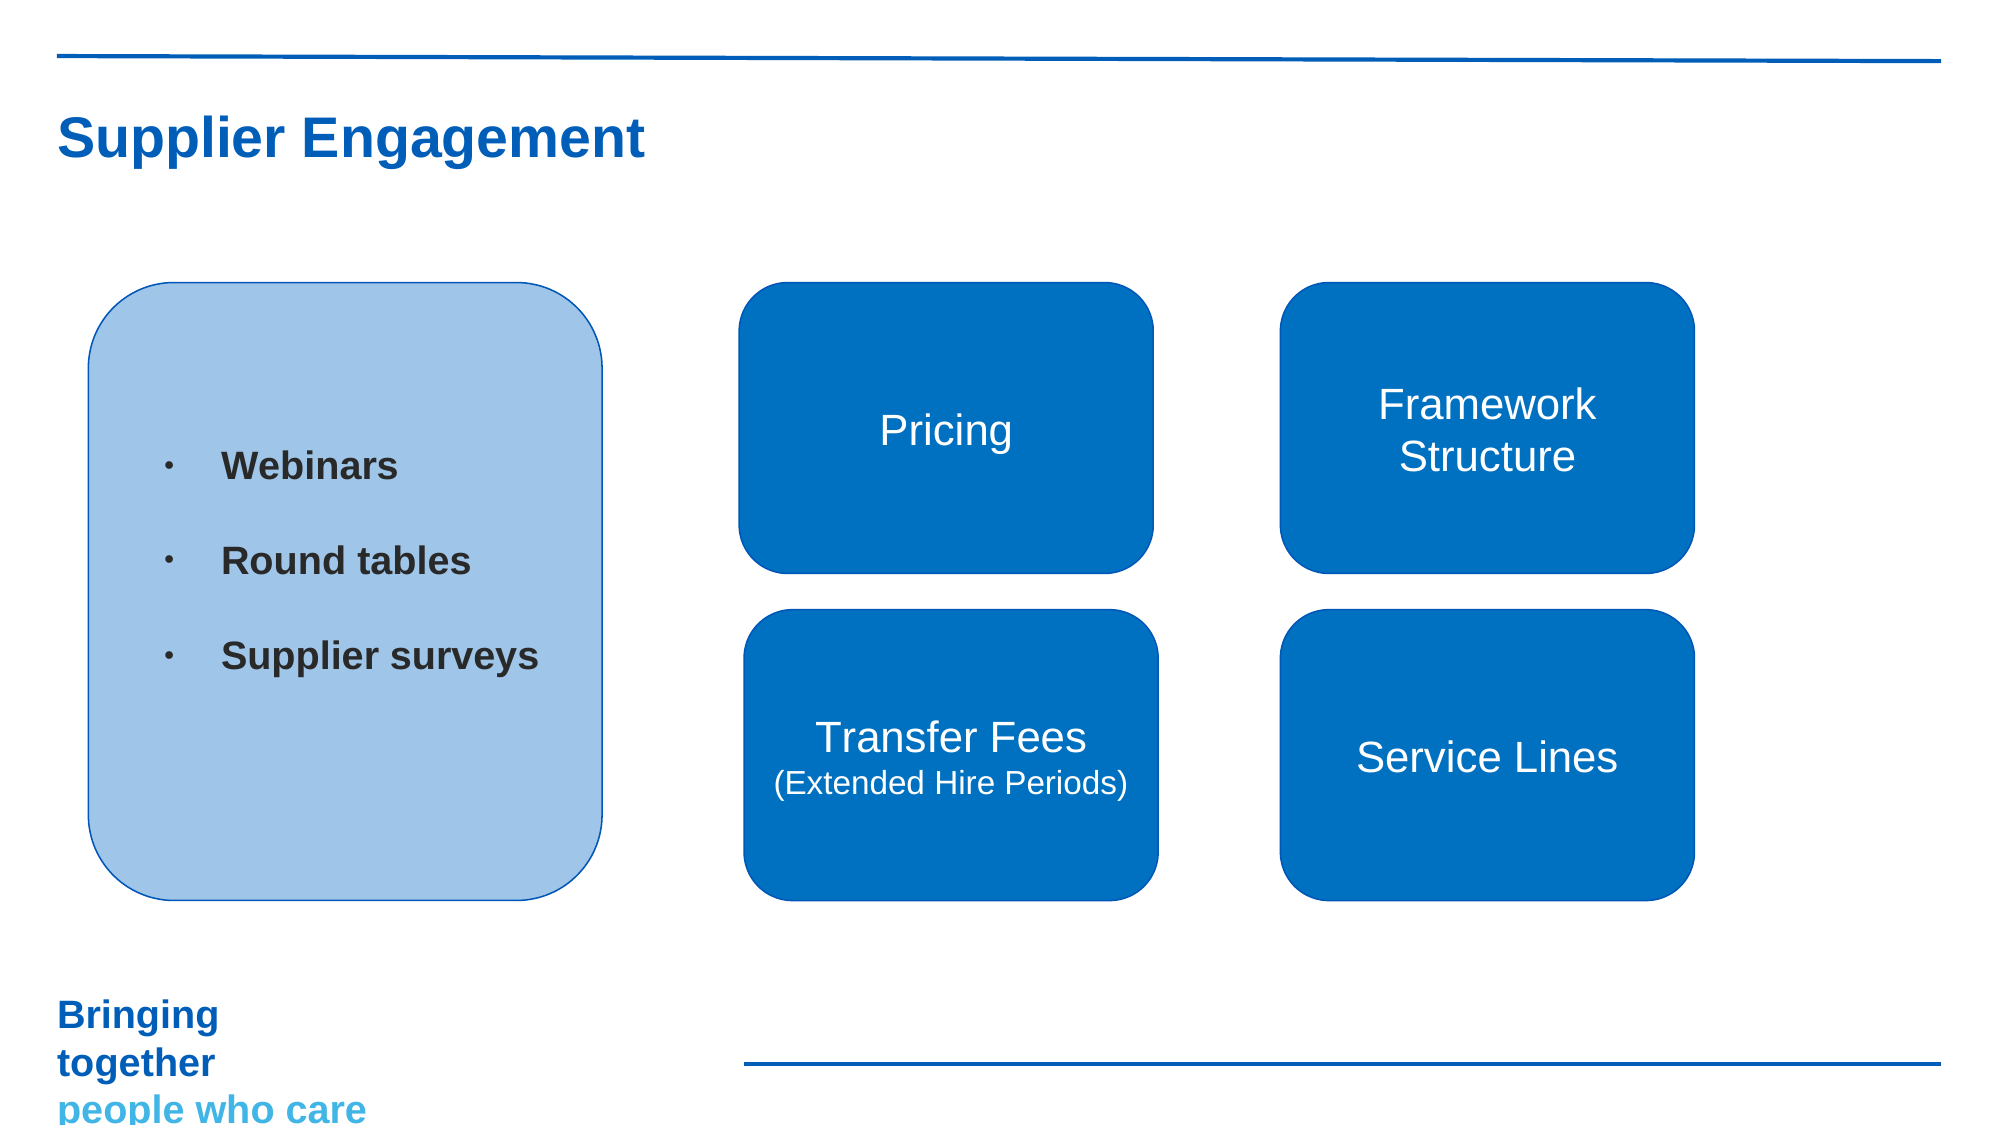

# Supplier Engagement
Webinars
Round tables
Supplier surveys
Pricing
Framework Structure
Transfer Fees (Extended Hire Periods)
Service Lines
Bringing together
people who care